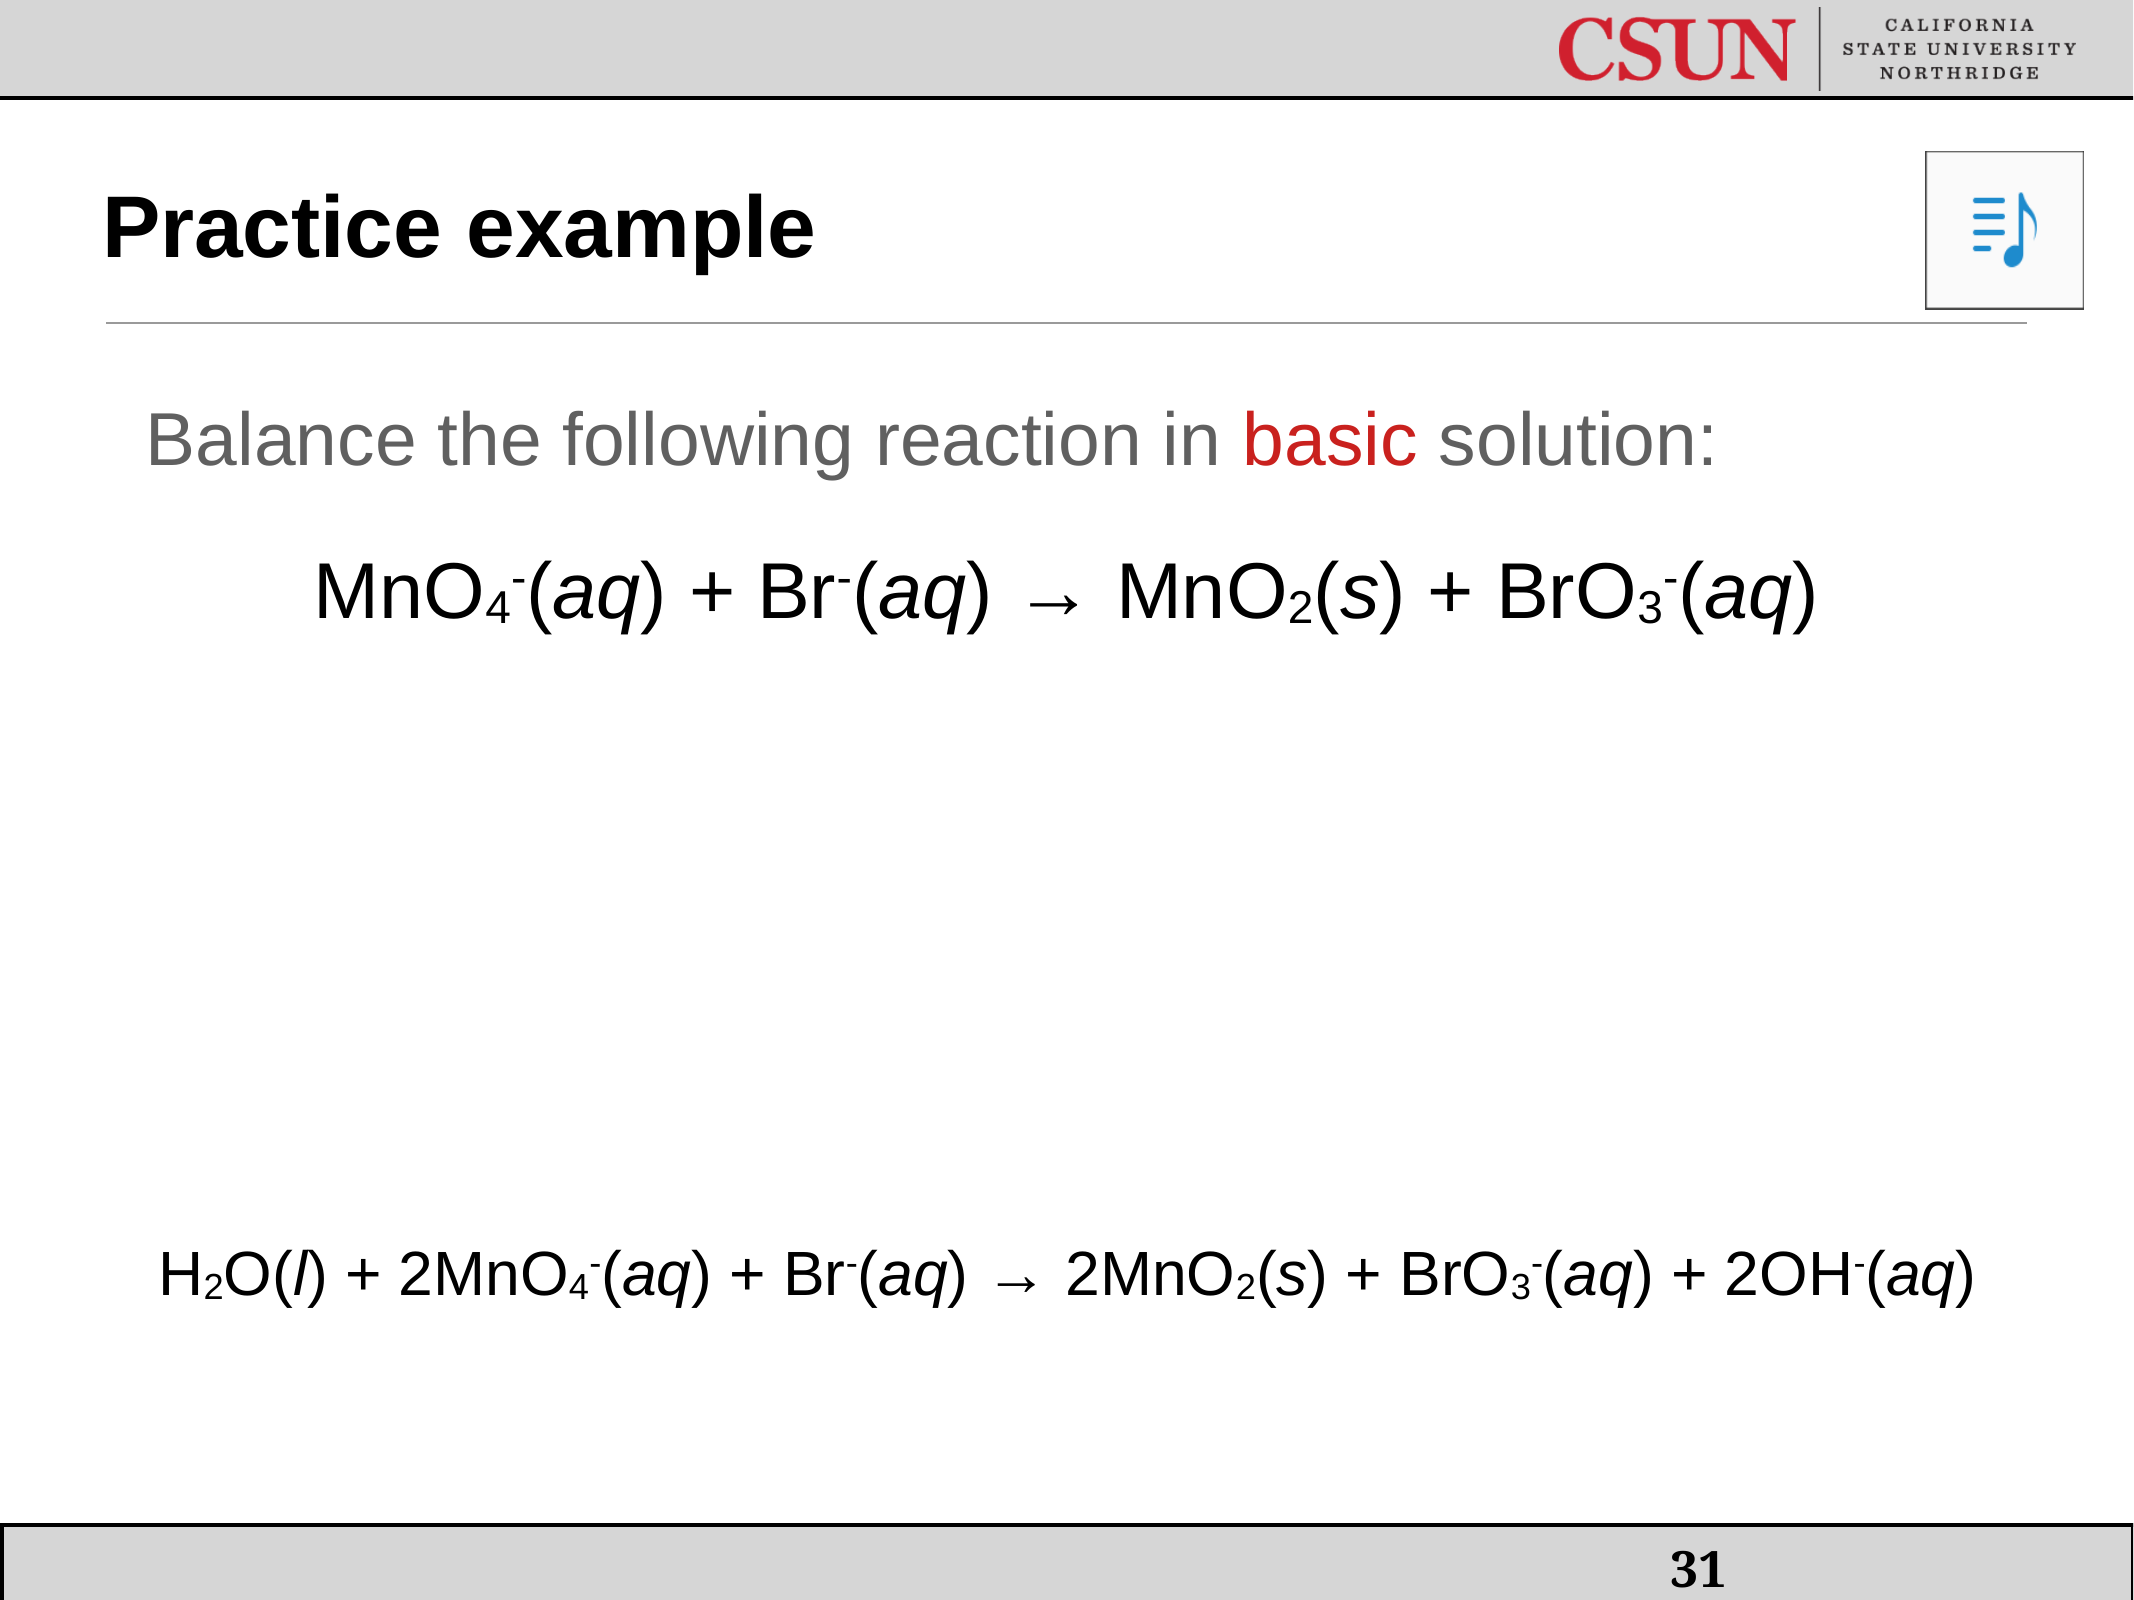

# Practice example
Balance the following reaction in basic solution:
MnO4-(aq) + Br-(aq) → MnO2(s) + BrO3-(aq)
H2O(l) + 2MnO4-(aq) + Br-(aq) → 2MnO2(s) + BrO3-(aq) + 2OH-(aq)
31